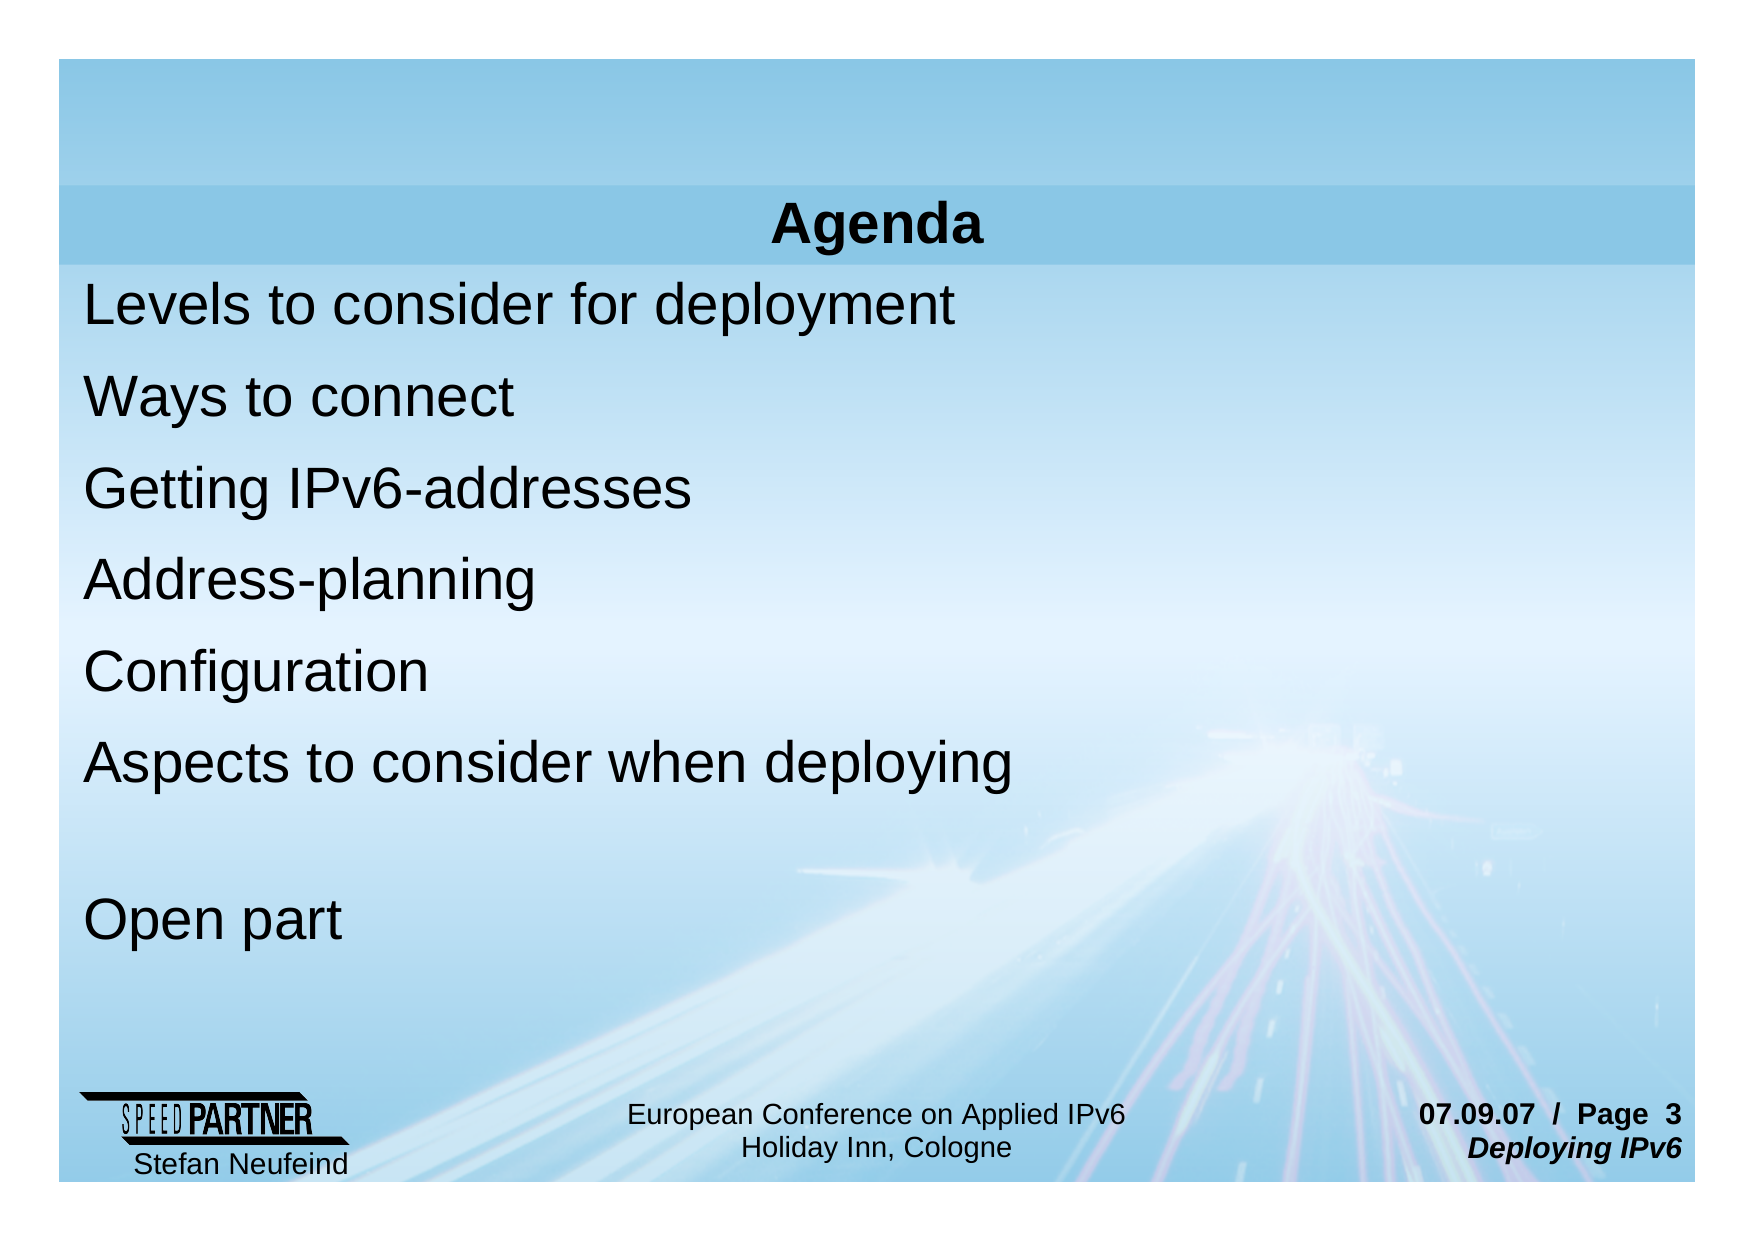

# Agenda
Levels to consider for deployment
Ways to connect
Getting IPv6-addresses
Address-planning
Configuration
Aspects to consider when deploying
Open part